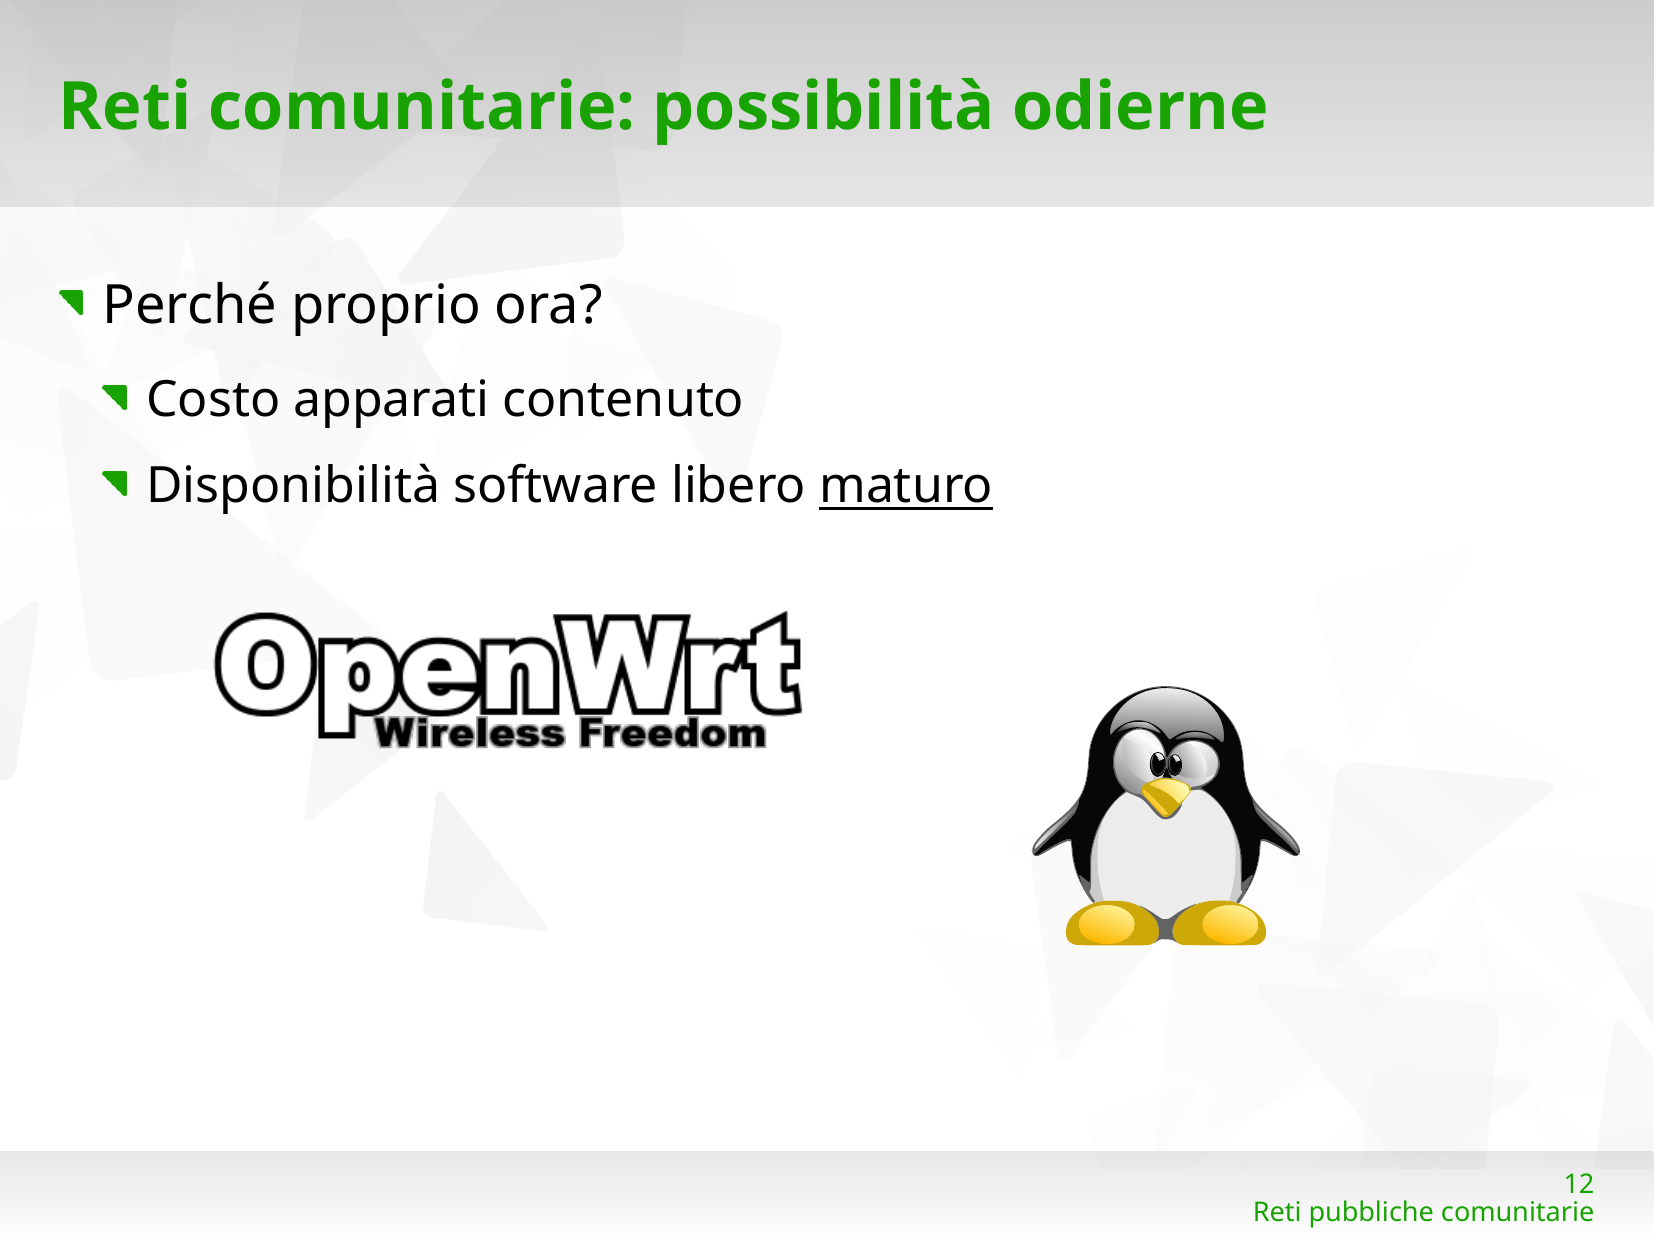

# Reti comunitarie: possibilità odierne
Perché proprio ora?
Costo apparati contenuto
Disponibilità software libero maturo
12
Reti pubbliche comunitarie